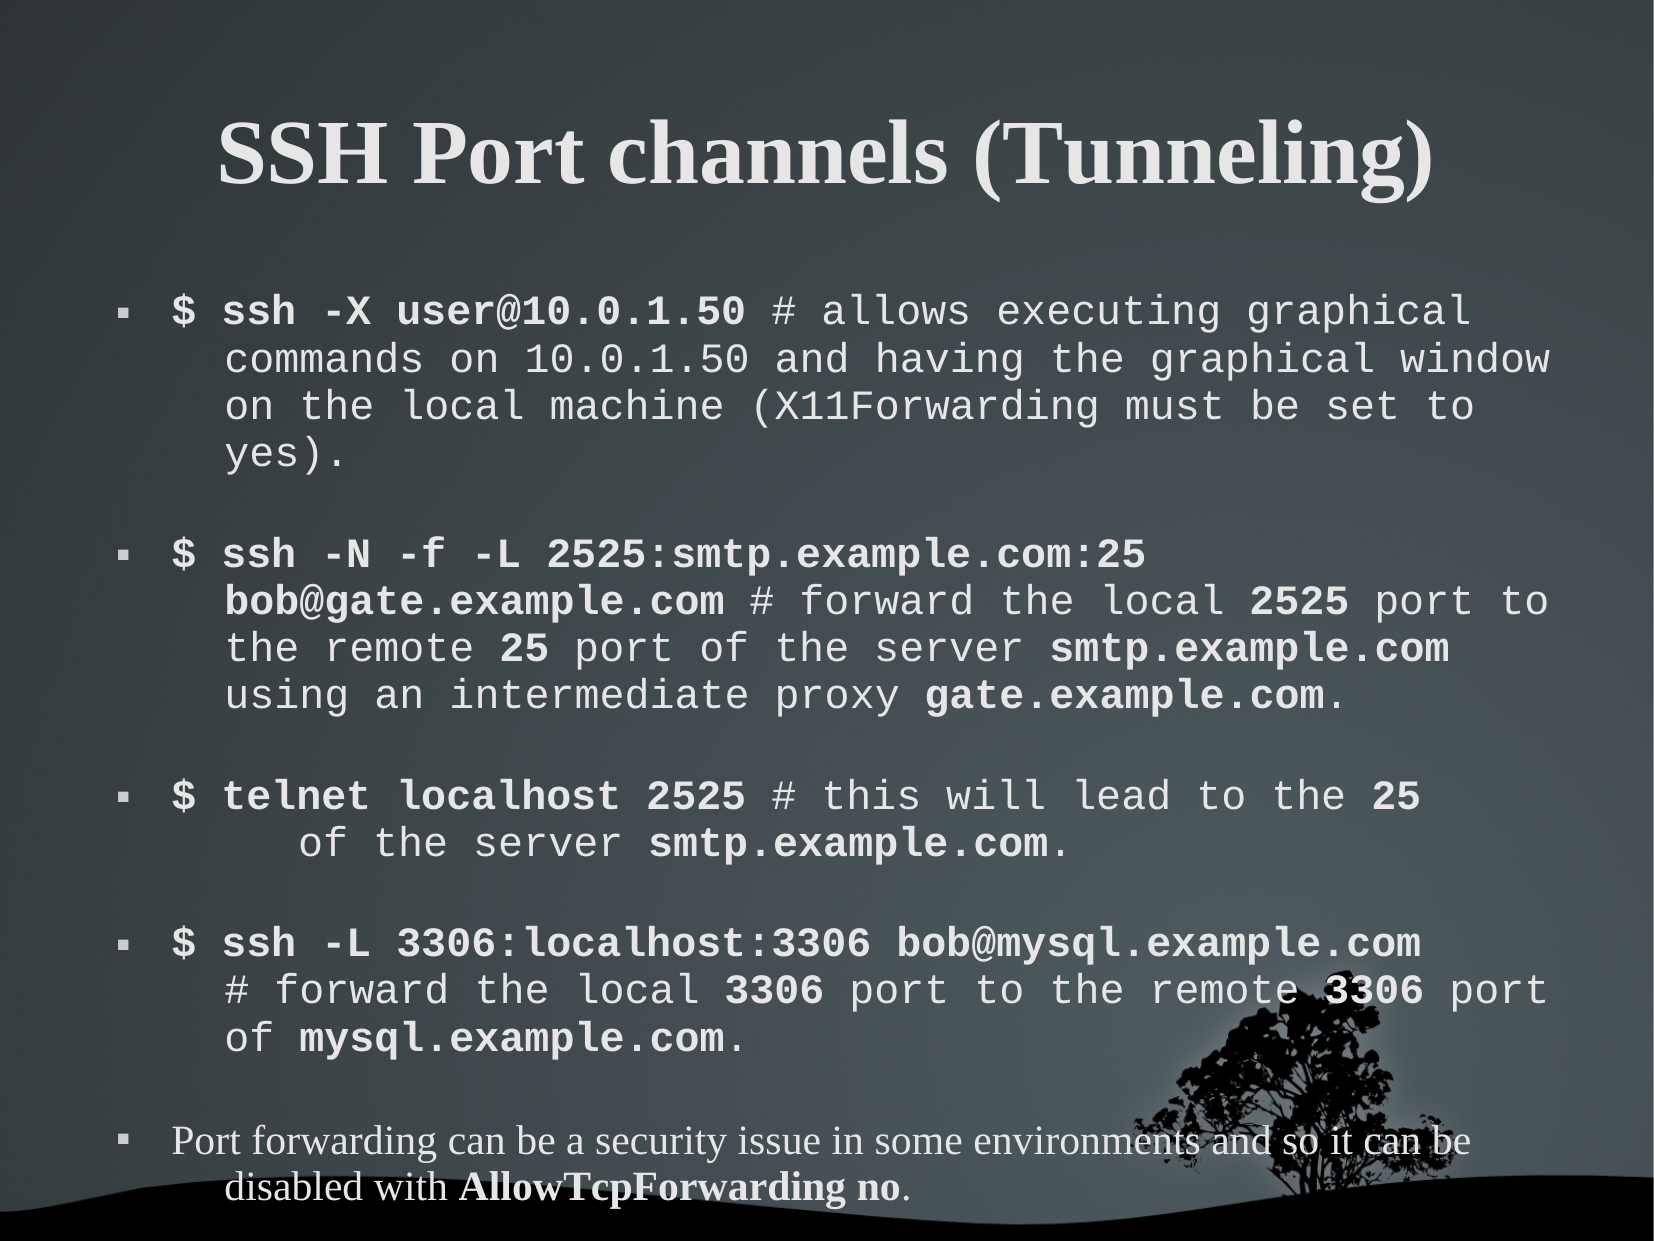

# SSH Port channels (Tunneling)
$ ssh -X user@10.0.1.50 # allows executing graphical commands on 10.0.1.50 and having the graphical window on the local machine (X11Forwarding must be set to yes).
$ ssh -N -f -L 2525:smtp.example.com:25 bob@gate.example.com # forward the local 2525 port to the remote 25 port of the server smtp.example.com using an intermediate proxy gate.example.com.
$ telnet localhost 2525 # this will lead to the 25 			of the server smtp.example.com.
$ ssh -L 3306:localhost:3306 bob@mysql.example.com
# forward the local 3306 port to the remote 3306 port of mysql.example.com.
Port forwarding can be a security issue in some environments and so it can be disabled with AllowTcpForwarding no.